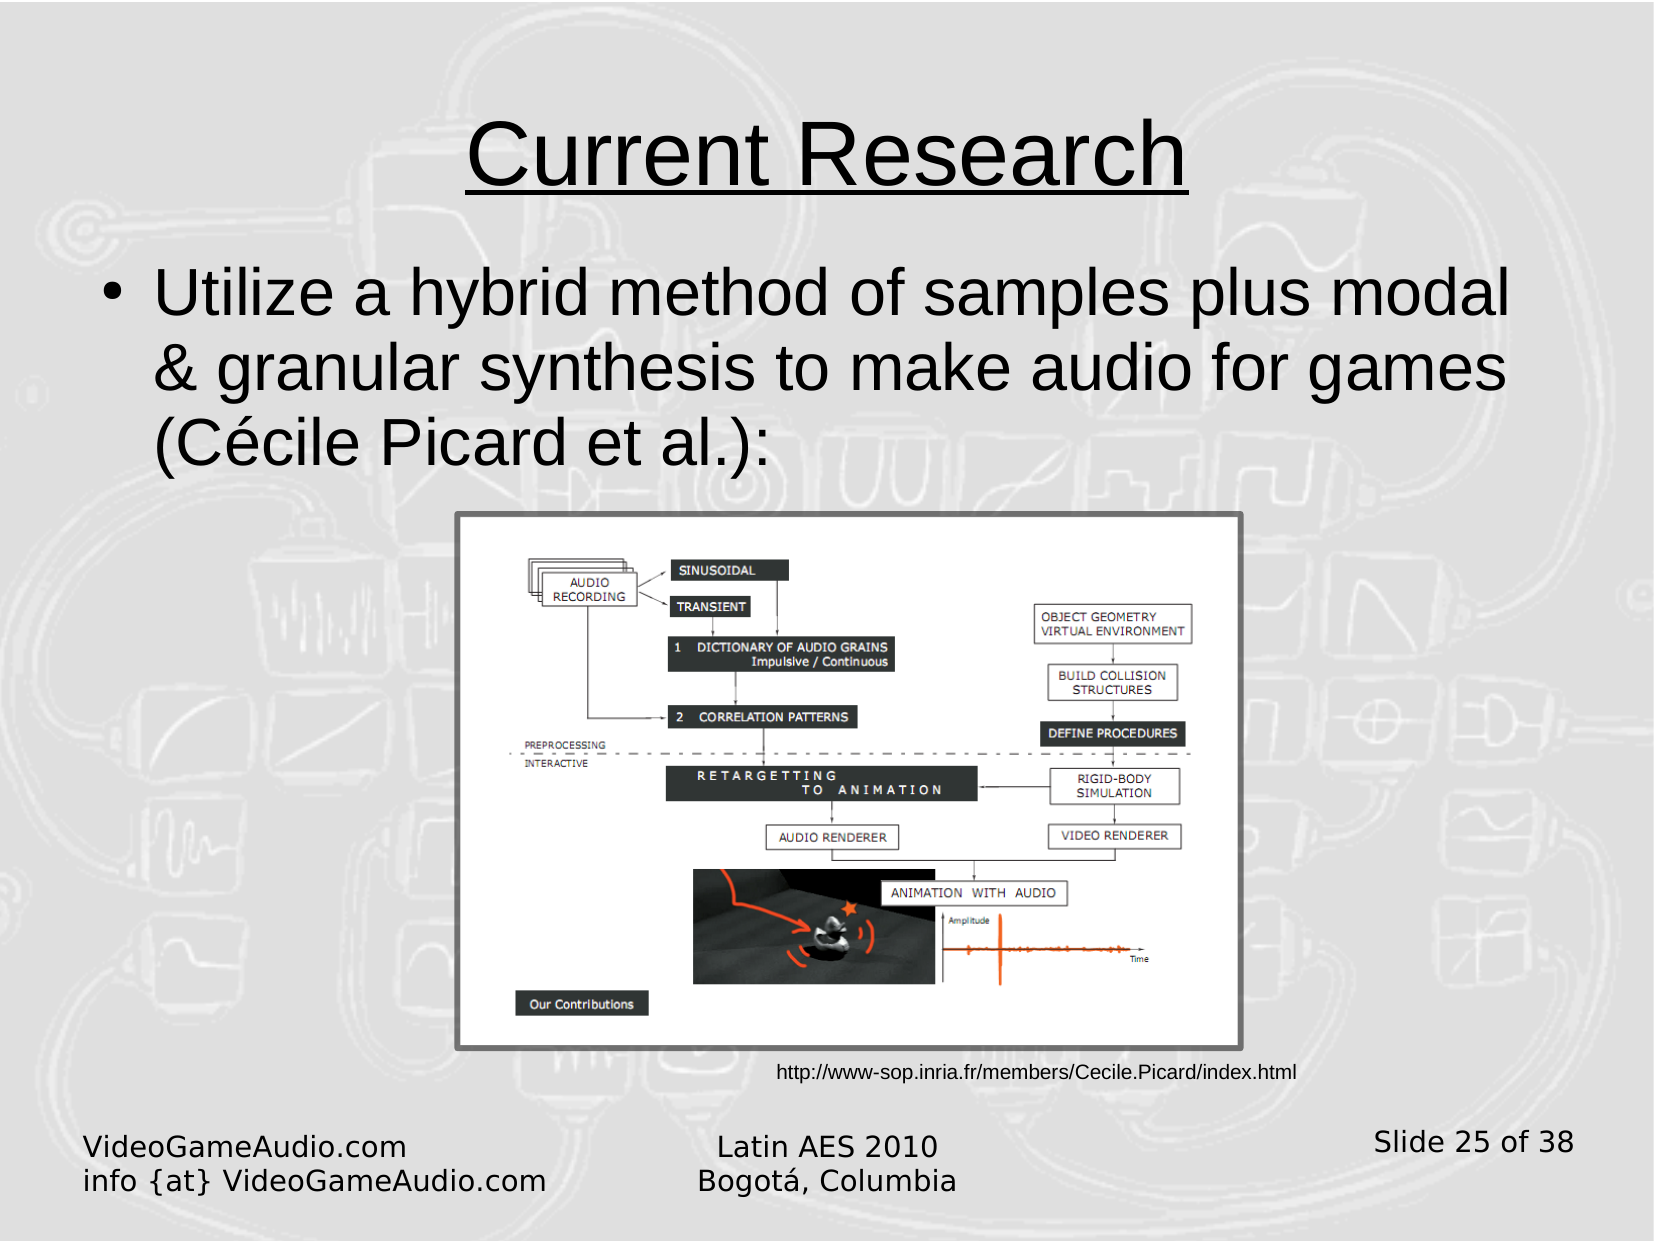

# Current Research
Utilize a hybrid method of samples plus modal & granular synthesis to make audio for games (Cécile Picard et al.):
					http://www-sop.inria.fr/members/Cecile.Picard/index.html
25